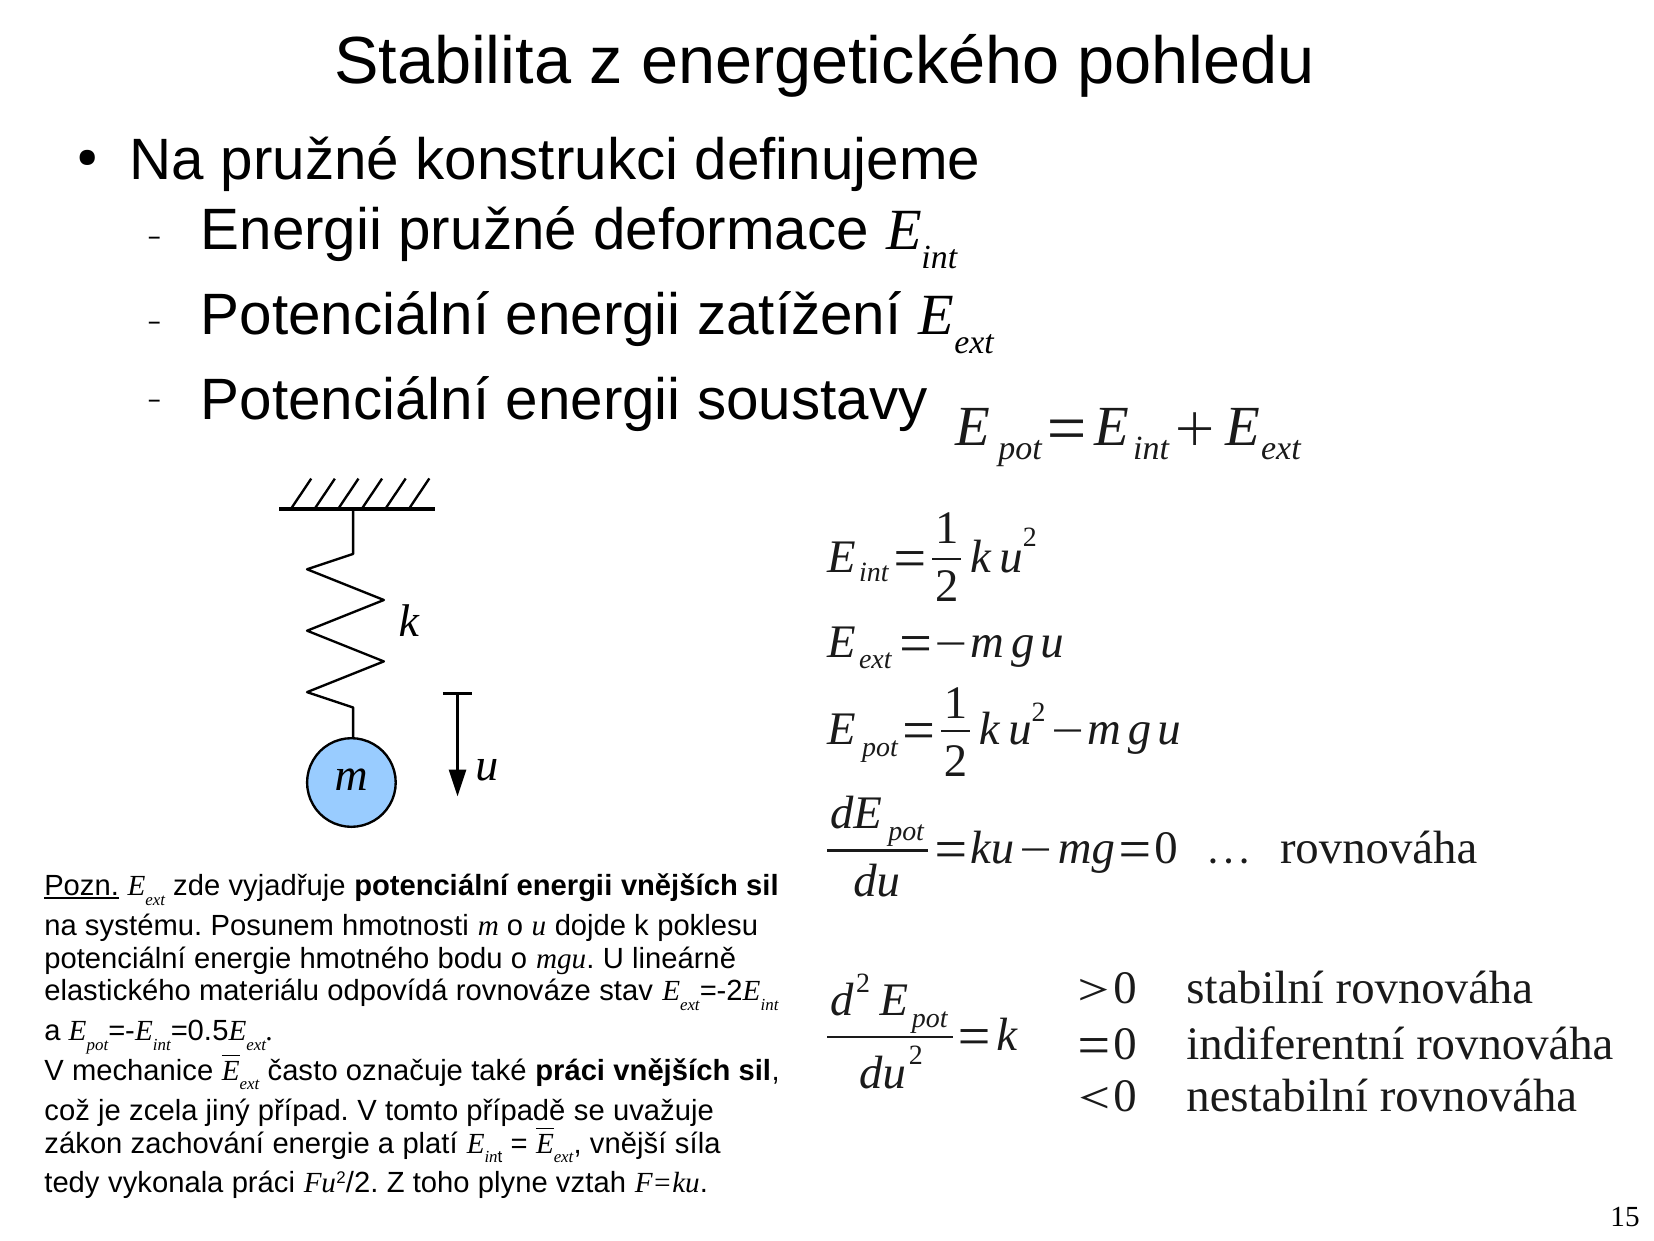

# Stabilita z energetického pohledu
Na pružné konstrukci definujeme
Energii pružné deformace Eint
Potenciální energii zatížení Eext
Potenciální energii soustavy
k
u
m
Pozn. Eext zde vyjadřuje potenciální energii vnějších sil na systému. Posunem hmotnosti m o u dojde k poklesu potenciální energie hmotného bodu o mgu. U lineárně elastického materiálu odpovídá rovnováze stav Eext=-2Eint a Epot=-Eint=0.5Eext.
V mechanice Eext často označuje také práci vnějších sil, což je zcela jiný případ. V tomto případě se uvažuje zákon zachování energie a platí Eint = Eext, vnější síla tedy vykonala práci Fu2/2. Z toho plyne vztah F=ku.
15